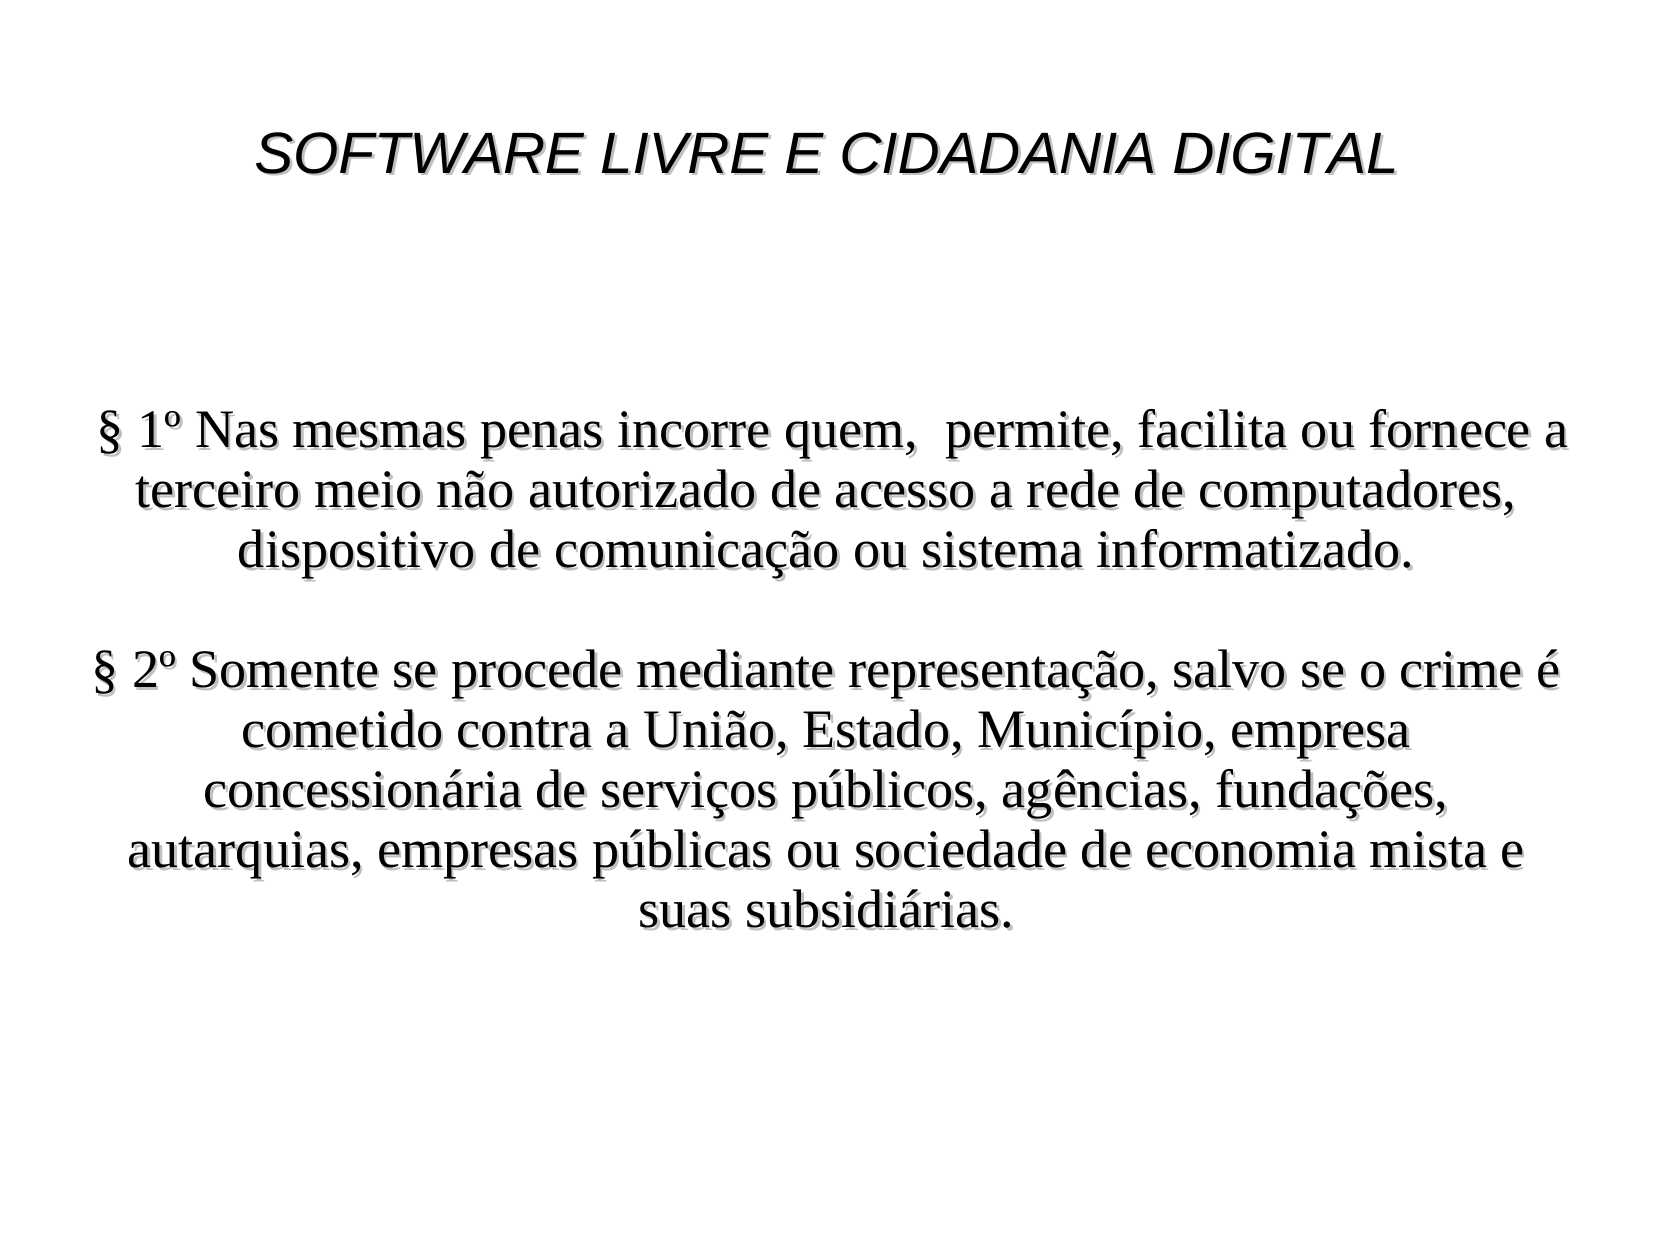

# SOFTWARE LIVRE E CIDADANIA DIGITAL
 § 1º Nas mesmas penas incorre quem, permite, facilita ou fornece a terceiro meio não autorizado de acesso a rede de computadores, dispositivo de comunicação ou sistema informatizado.
§ 2º Somente se procede mediante representação, salvo se o crime é cometido contra a União, Estado, Município, empresa concessionária de serviços públicos, agências, fundações, autarquias, empresas públicas ou sociedade de economia mista e suas subsidiárias.